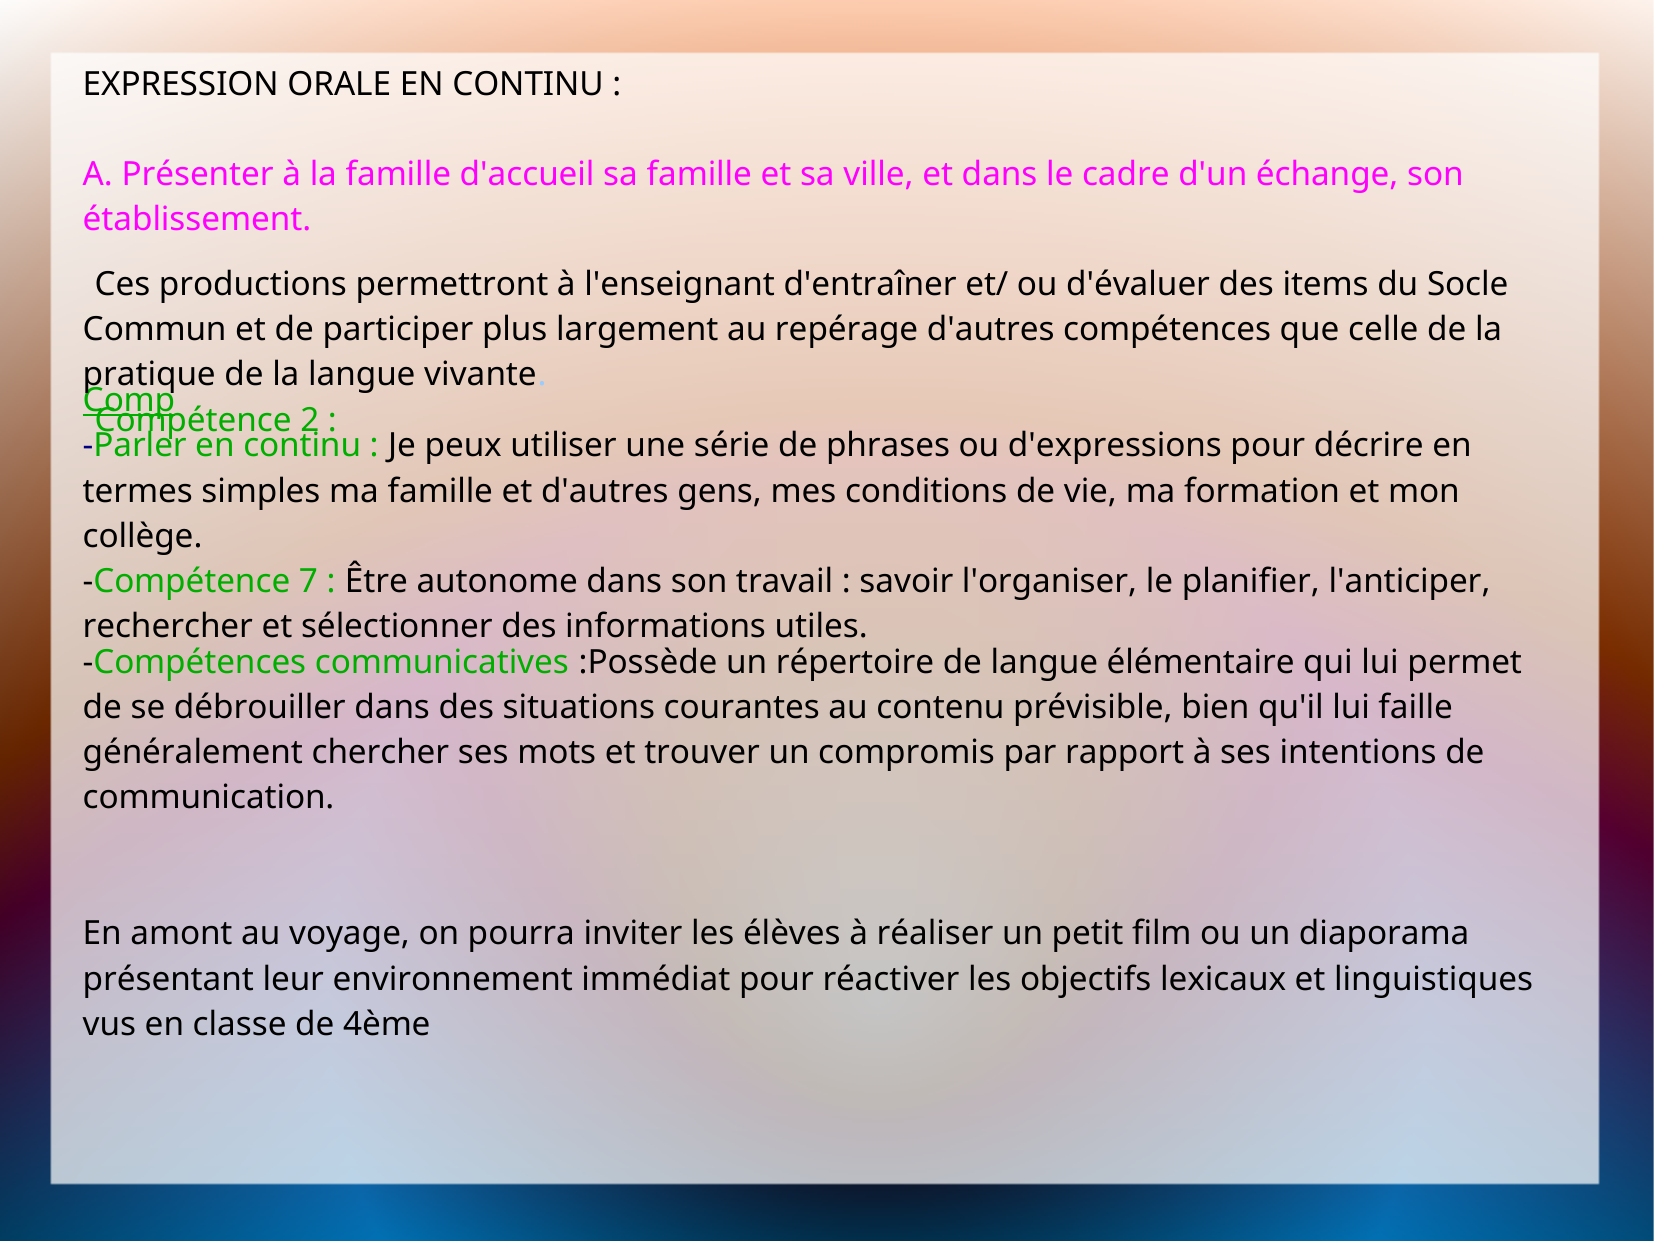

# EXPRESSION ORALE EN CONTINU : A. Présenter à la famille d'accueil sa famille et sa ville, et dans le cadre d'un échange, son établissement. Comp -Parler en continu : Je peux utiliser une série de phrases ou d'expressions pour décrire en termes simples ma famille et d'autres gens, mes conditions de vie, ma formation et mon collège. -Compétence 7 : Être autonome dans son travail : savoir l'organiser, le planifier, l'anticiper, rechercher et sélectionner des informations utiles.
Ces productions permettront à l'enseignant d'entraîner et/ ou d'évaluer des items du Socle Commun et de participer plus largement au repérage d'autres compétences que celle de la pratique de la langue vivante.
Compétence 2 :
-Compétences communicatives :Possède un répertoire de langue élémentaire qui lui permet de se débrouiller dans des situations courantes au contenu prévisible, bien qu'il lui faille généralement chercher ses mots et trouver un compromis par rapport à ses intentions de communication.
En amont au voyage, on pourra inviter les élèves à réaliser un petit film ou un diaporama présentant leur environnement immédiat pour réactiver les objectifs lexicaux et linguistiques vus en classe de 4ème